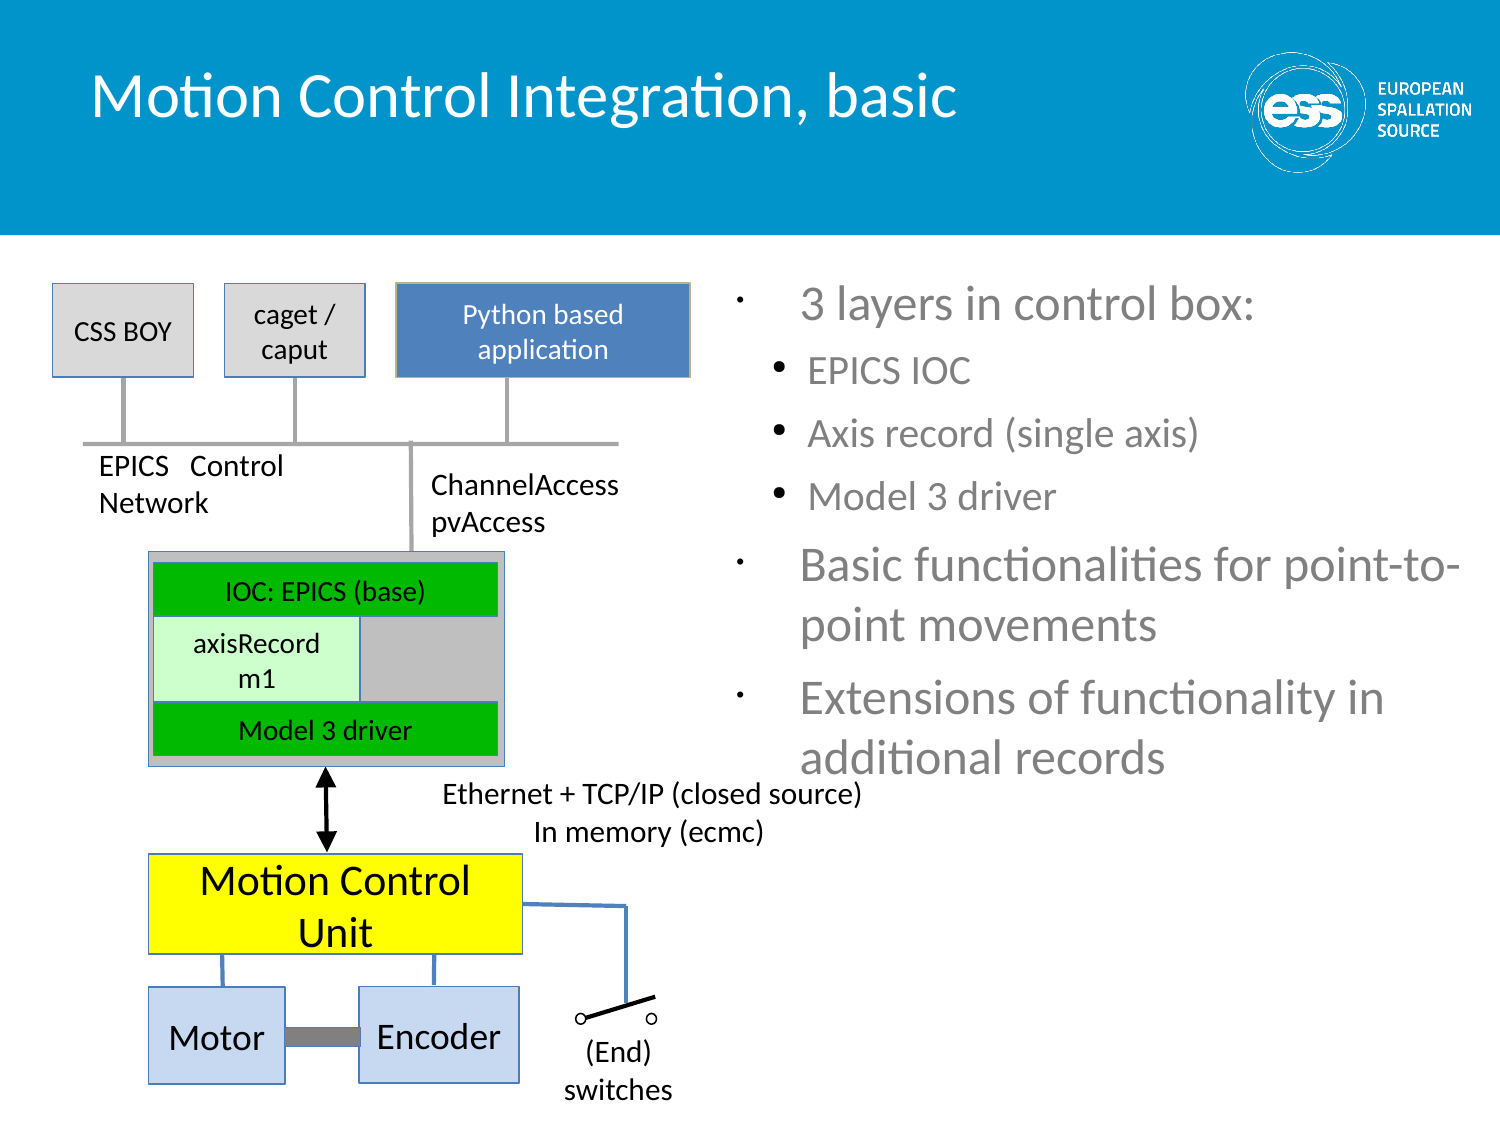

# Motion Control Integration, basic
3 layers in control box:
EPICS IOC
Axis record (single axis)
Model 3 driver
Basic functionalities for point-to-point movements
Extensions of functionality in additional records
CSS BOY
caget / caput
Python based
application
EPICS Control Network
ChannelAccess
pvAccess
IOC: EPICS (base)
axisRecord
m1
Model 3 driver
Ethernet + TCP/IP (closed source)
In memory (ecmc)
Motion Control Unit
Encoder
Motor
(End) switches